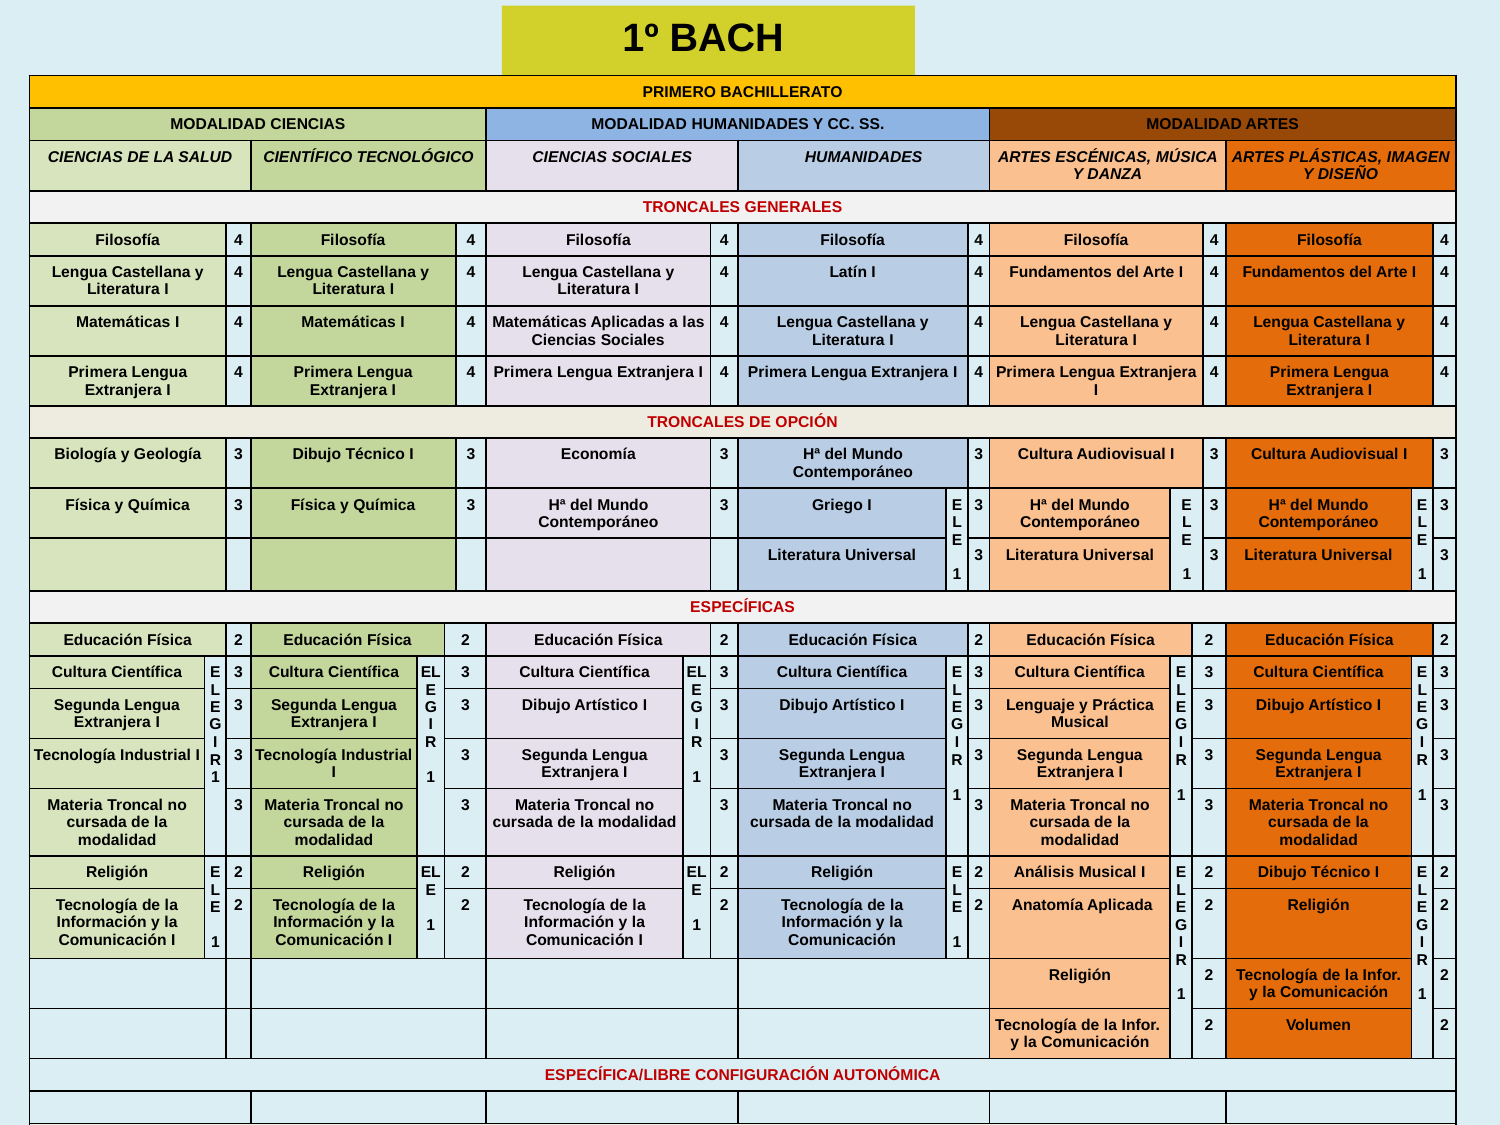

1º BACH
| PRIMERO BACHILLERATO | | | | | | | | | | | | | | | | | | | |
| --- | --- | --- | --- | --- | --- | --- | --- | --- | --- | --- | --- | --- | --- | --- | --- | --- | --- | --- | --- |
| MODALIDAD CIENCIAS | | | | | | | MODALIDAD HUMANIDADES Y CC. SS. | | | | | | MODALIDAD ARTES | | | | | | |
| CIENCIAS DE LA SALUD | | | CIENTÍFICO TECNOLÓGICO | | | | CIENCIAS SOCIALES | | | HUMANIDADES | | | ARTES ESCÉNICAS, MÚSICA Y DANZA | | | | ARTES PLÁSTICAS, IMAGEN Y DISEÑO | | |
| TRONCALES GENERALES | | | | | | | | | | | | | | | | | | | |
| Filosofía | | 4 | Filosofía | | | 4 | Filosofía | | 4 | Filosofía | | 4 | Filosofía | | | 4 | Filosofía | | 4 |
| Lengua Castellana y Literatura I | | 4 | Lengua Castellana y Literatura I | | | 4 | Lengua Castellana y Literatura I | | 4 | Latín I | | 4 | Fundamentos del Arte I | | | 4 | Fundamentos del Arte I | | 4 |
| Matemáticas I | | 4 | Matemáticas I | | | 4 | Matemáticas Aplicadas a las Ciencias Sociales | | 4 | Lengua Castellana y Literatura I | | 4 | Lengua Castellana y Literatura I | | | 4 | Lengua Castellana y Literatura I | | 4 |
| Primera Lengua Extranjera I | | 4 | Primera Lengua Extranjera I | | | 4 | Primera Lengua Extranjera I | | 4 | Primera Lengua Extranjera I | | 4 | Primera Lengua Extranjera I | | | 4 | Primera Lengua Extranjera I | | 4 |
| TRONCALES DE OPCIÓN | | | | | | | | | | | | | | | | | | | |
| Biología y Geología | | 3 | Dibujo Técnico I | | | 3 | Economía | | 3 | Hª del Mundo Contemporáneo | | 3 | Cultura Audiovisual I | | | 3 | Cultura Audiovisual I | | 3 |
| Física y Química | | 3 | Física y Química | | | 3 | Hª del Mundo Contemporáneo | | 3 | Griego I | ELE   1 | 3 | Hª del Mundo Contemporáneo | E L E   1 | | 3 | Hª del Mundo Contemporáneo | ELE   1 | 3 |
| | | | | | | | | | | Literatura Universal | | 3 | Literatura Universal | | | 3 | Literatura Universal | | 3 |
| ESPECÍFICAS | | | | | | | | | | | | | | | | | | | |
| Educación Física | | 2 | Educación Física | | 2 | | Educación Física | | 2 | Educación Física | | 2 | Educación Física | | 2 | | Educación Física | | 2 |
| Cultura Científica | ELEGIR 1 | 3 | Cultura Científica | ELEG I R   1 | 3 | | Cultura Científica | ELEG I R   1 | 3 | Cultura Científica | ELEGIR   1 | 3 | Cultura Científica | ELEGIR   1 | 3 | | Cultura Científica | ELEGIR   1 | 3 |
| Segunda Lengua Extranjera I | | 3 | Segunda Lengua Extranjera I | | 3 | | Dibujo Artístico I | | 3 | Dibujo Artístico I | | 3 | Lenguaje y Práctica Musical | | 3 | | Dibujo Artístico I | | 3 |
| Tecnología Industrial I | | 3 | Tecnología Industrial I | | 3 | | Segunda Lengua Extranjera I | | 3 | Segunda Lengua Extranjera I | | 3 | Segunda Lengua Extranjera I | | 3 | | Segunda Lengua Extranjera I | | 3 |
| Materia Troncal no cursada de la modalidad | | 3 | Materia Troncal no cursada de la modalidad | | 3 | | Materia Troncal no cursada de la modalidad | | 3 | Materia Troncal no cursada de la modalidad | | 3 | Materia Troncal no cursada de la modalidad | | 3 | | Materia Troncal no cursada de la modalidad | | 3 |
| Religión | ELE   1 | 2 | Religión | ELE   1 | 2 | | Religión | ELE   1 | 2 | Religión | ELE   1 | 2 | Análisis Musical I | ELEGIR   1 | 2 | | Dibujo Técnico I | ELEGIR   1 | 2 |
| Tecnología de la Información y la Comunicación I | | 2 | Tecnología de la Información y la Comunicación I | | 2 | | Tecnología de la Información y la Comunicación I | | 2 | Tecnología de la Información y la Comunicación | | 2 | Anatomía Aplicada | | 2 | | Religión | | 2 |
| | | | | | | | | | | | | | Religión | | 2 | | Tecnología de la Infor. y la Comunicación | | 2 |
| | | | | | | | | | | | | | Tecnología de la Infor. y la Comunicación | | 2 | | Volumen | | 2 |
| ESPECÍFICA/LIBRE CONFIGURACIÓN AUTONÓMICA | | | | | | | | | | | | | | | | | | | |
| | | | | | | | | | | | | | | | | | | | |
| TUTORÍA 1 | | | | | | | | | | | | | | | | | | | |